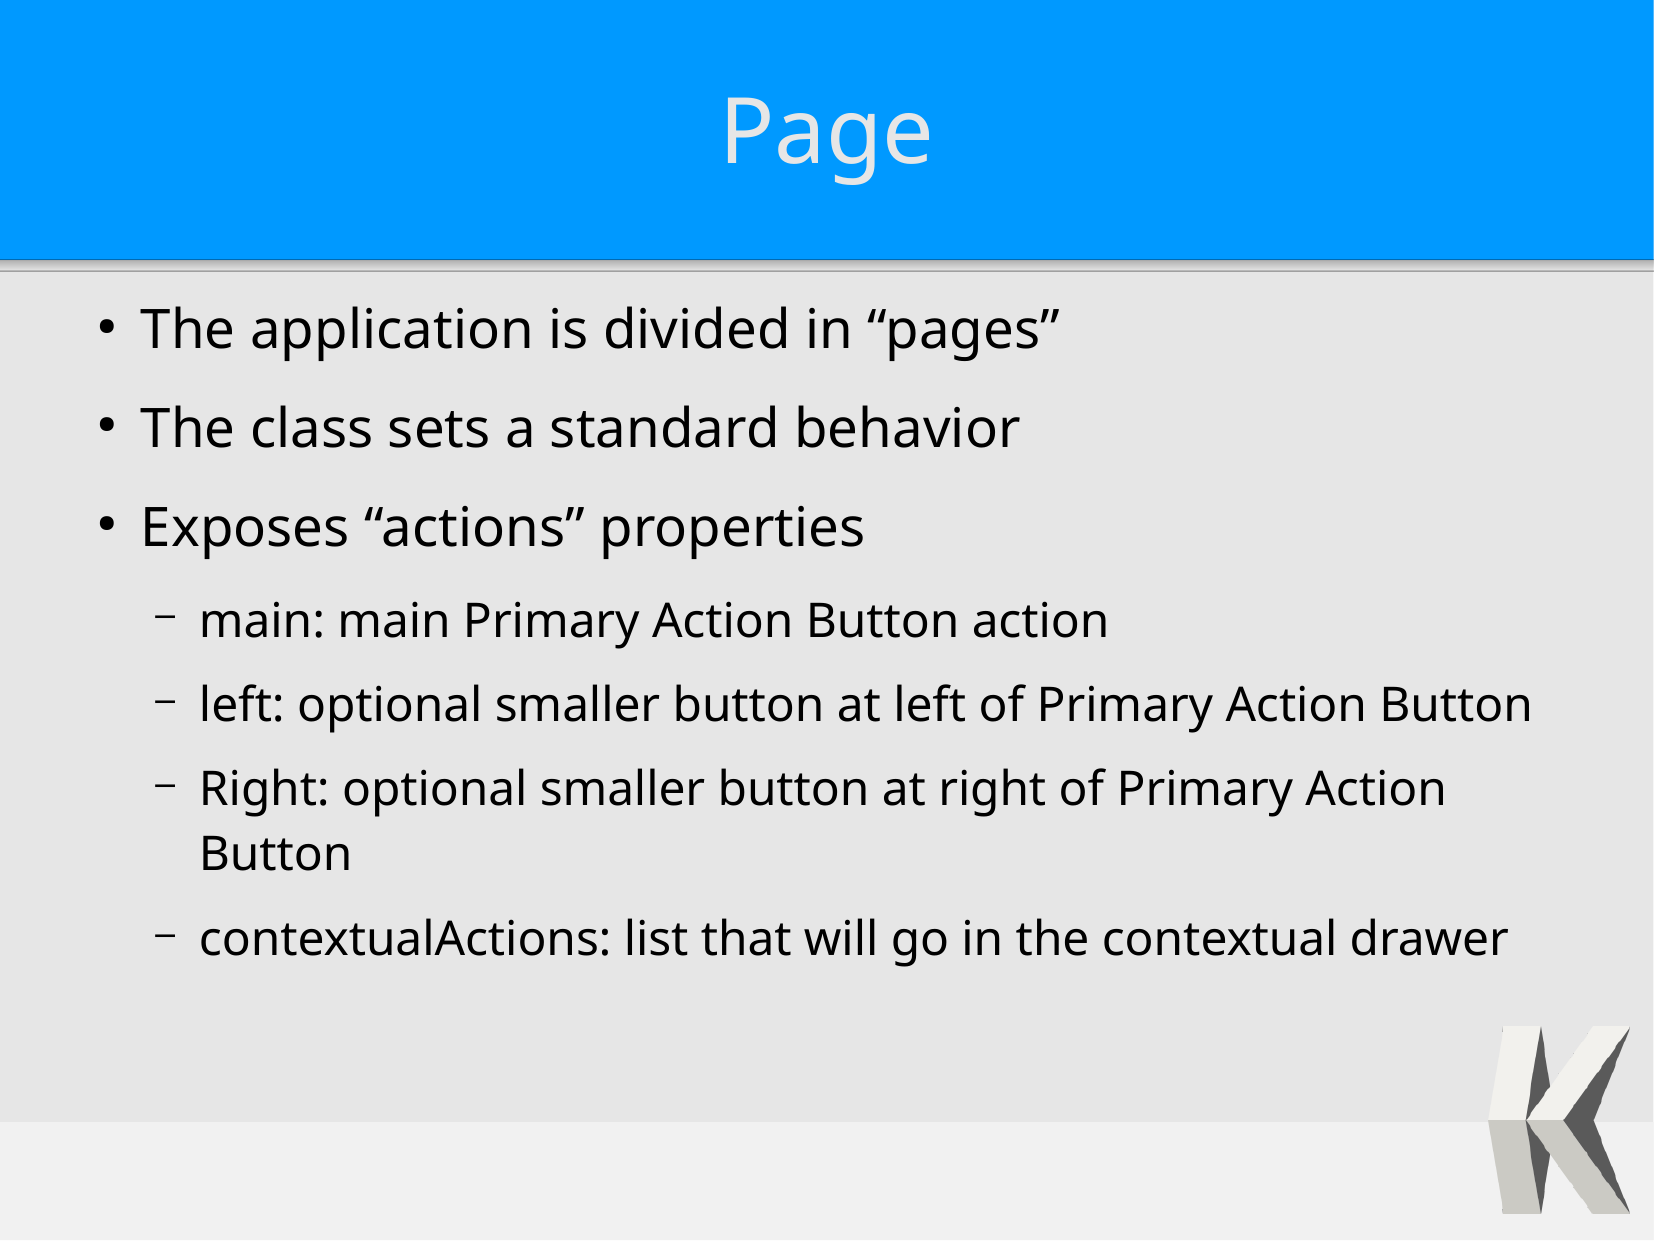

# Page
The application is divided in “pages”
The class sets a standard behavior
Exposes “actions” properties
main: main Primary Action Button action
left: optional smaller button at left of Primary Action Button
Right: optional smaller button at right of Primary Action Button
contextualActions: list that will go in the contextual drawer